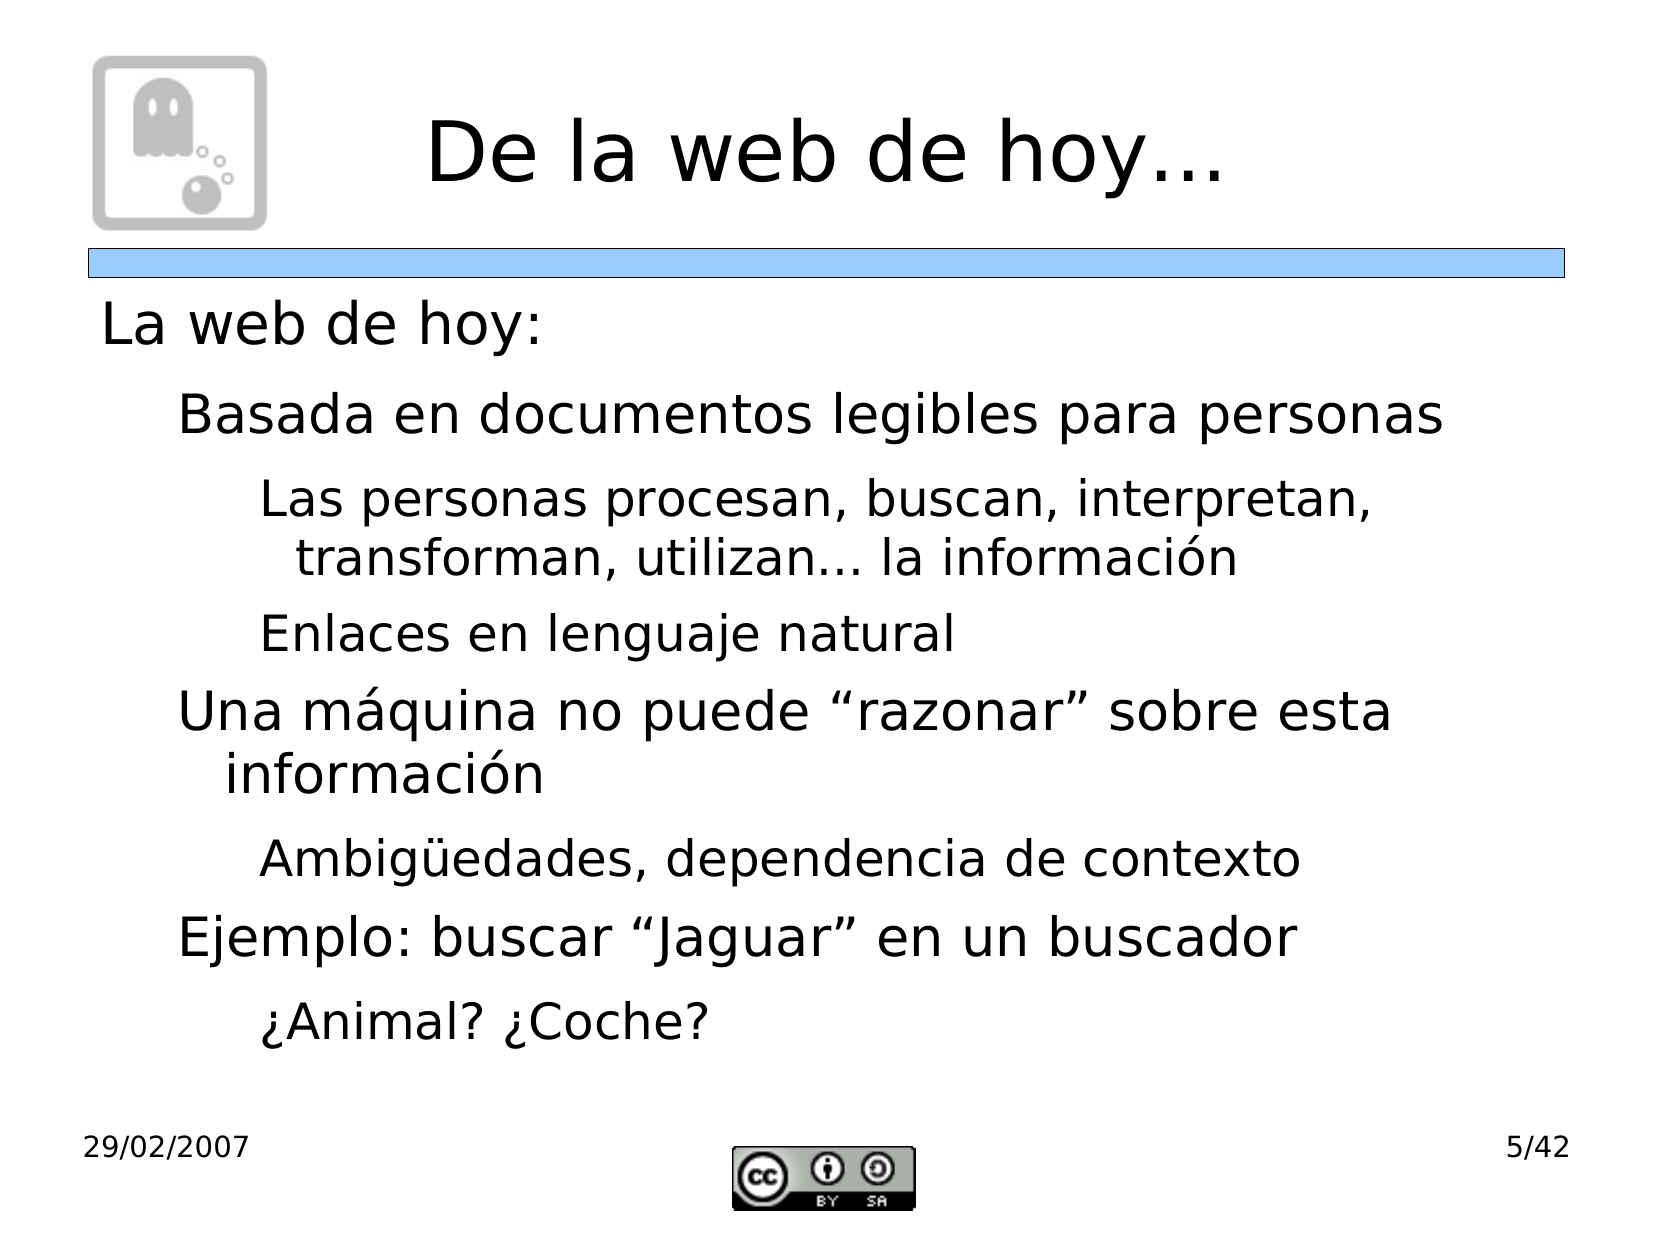

# De la web de hoy...
La web de hoy:
Basada en documentos legibles para personas
Las personas procesan, buscan, interpretan, transforman, utilizan... la información
Enlaces en lenguaje natural
Una máquina no puede “razonar” sobre esta información
Ambigüedades, dependencia de contexto
Ejemplo: buscar “Jaguar” en un buscador
¿Animal? ¿Coche?